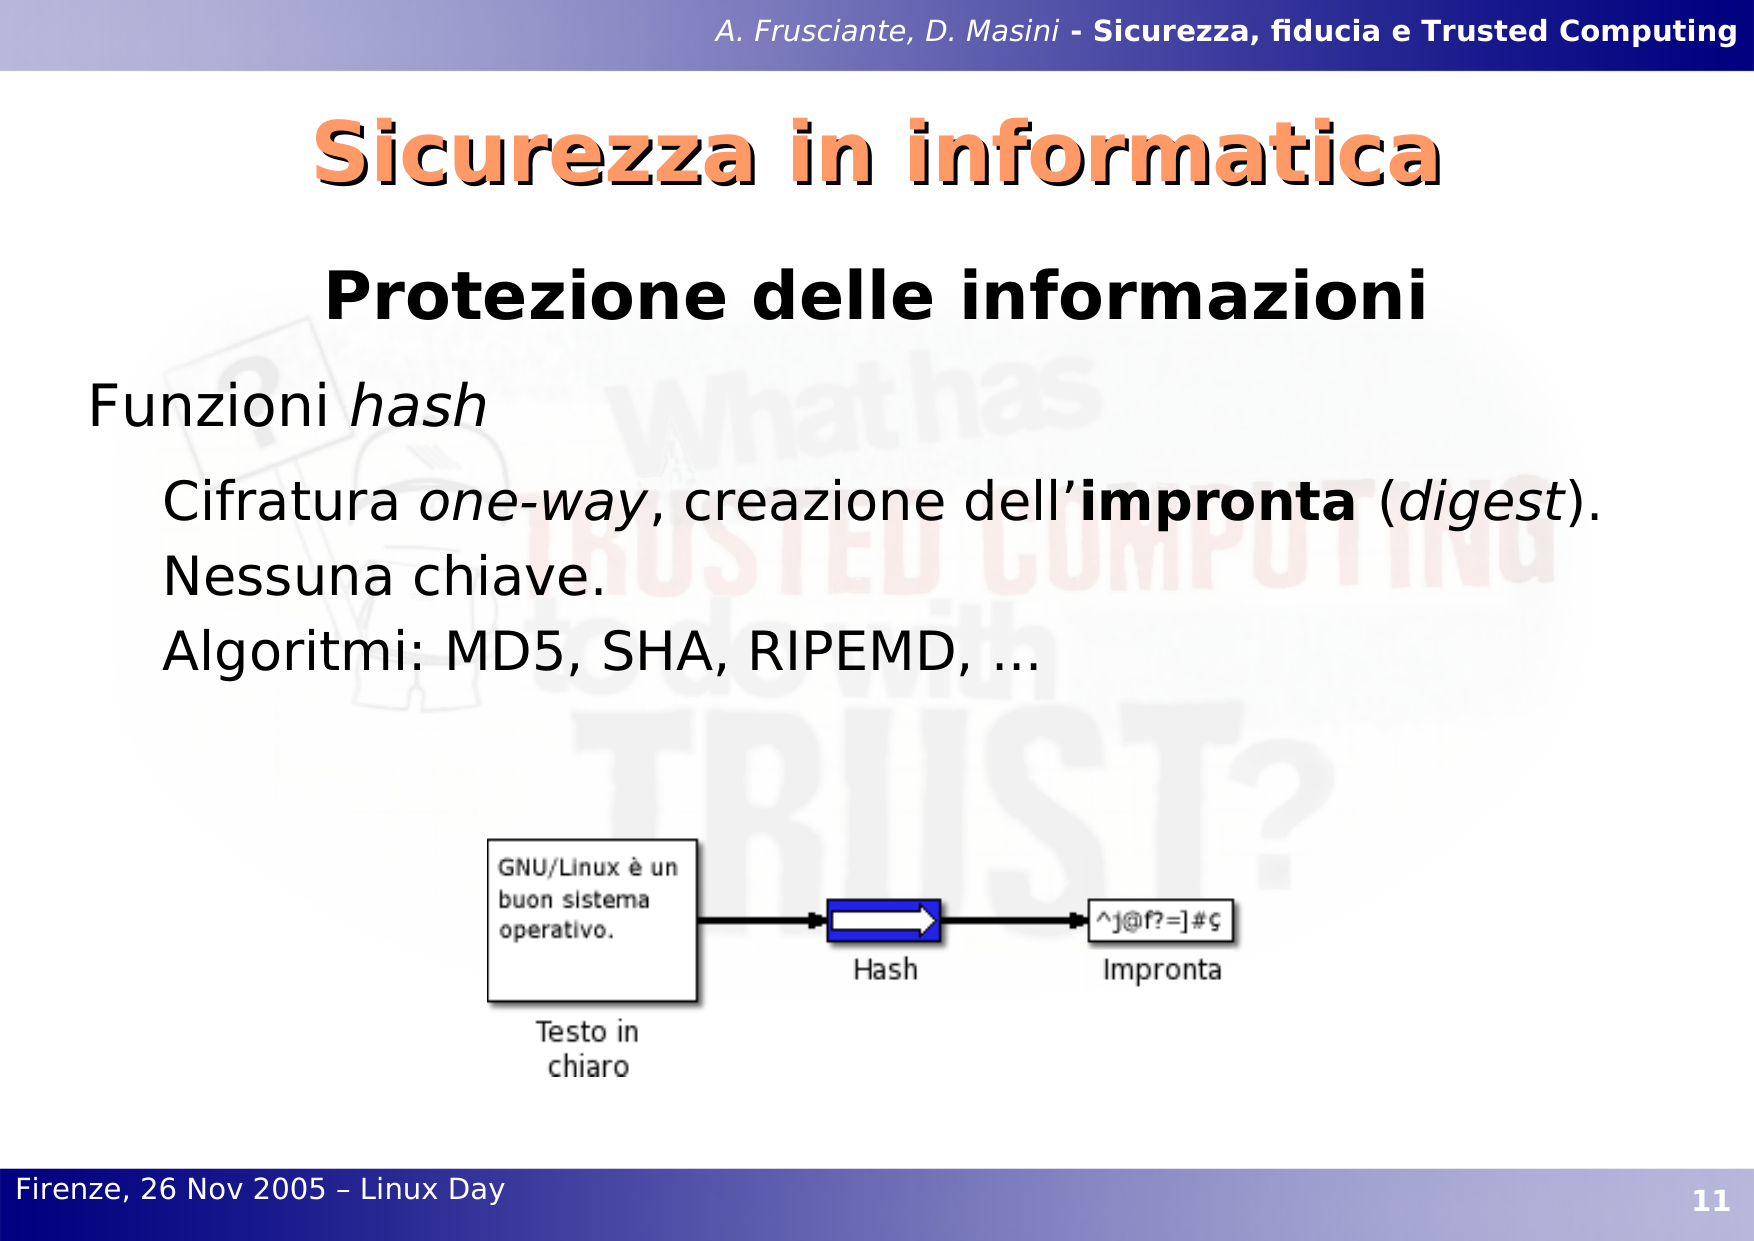

A. Frusciante, D. Masini - Sicurezza, fiducia e Trusted Computing
# Sicurezza in informatica
Protezione delle informazioni
Funzioni hash
Cifratura one-way, creazione dell’impronta (digest).
Nessuna chiave.
Algoritmi: MD5, SHA, RIPEMD, ...
Firenze, 26 Nov 2005 – Linux Day